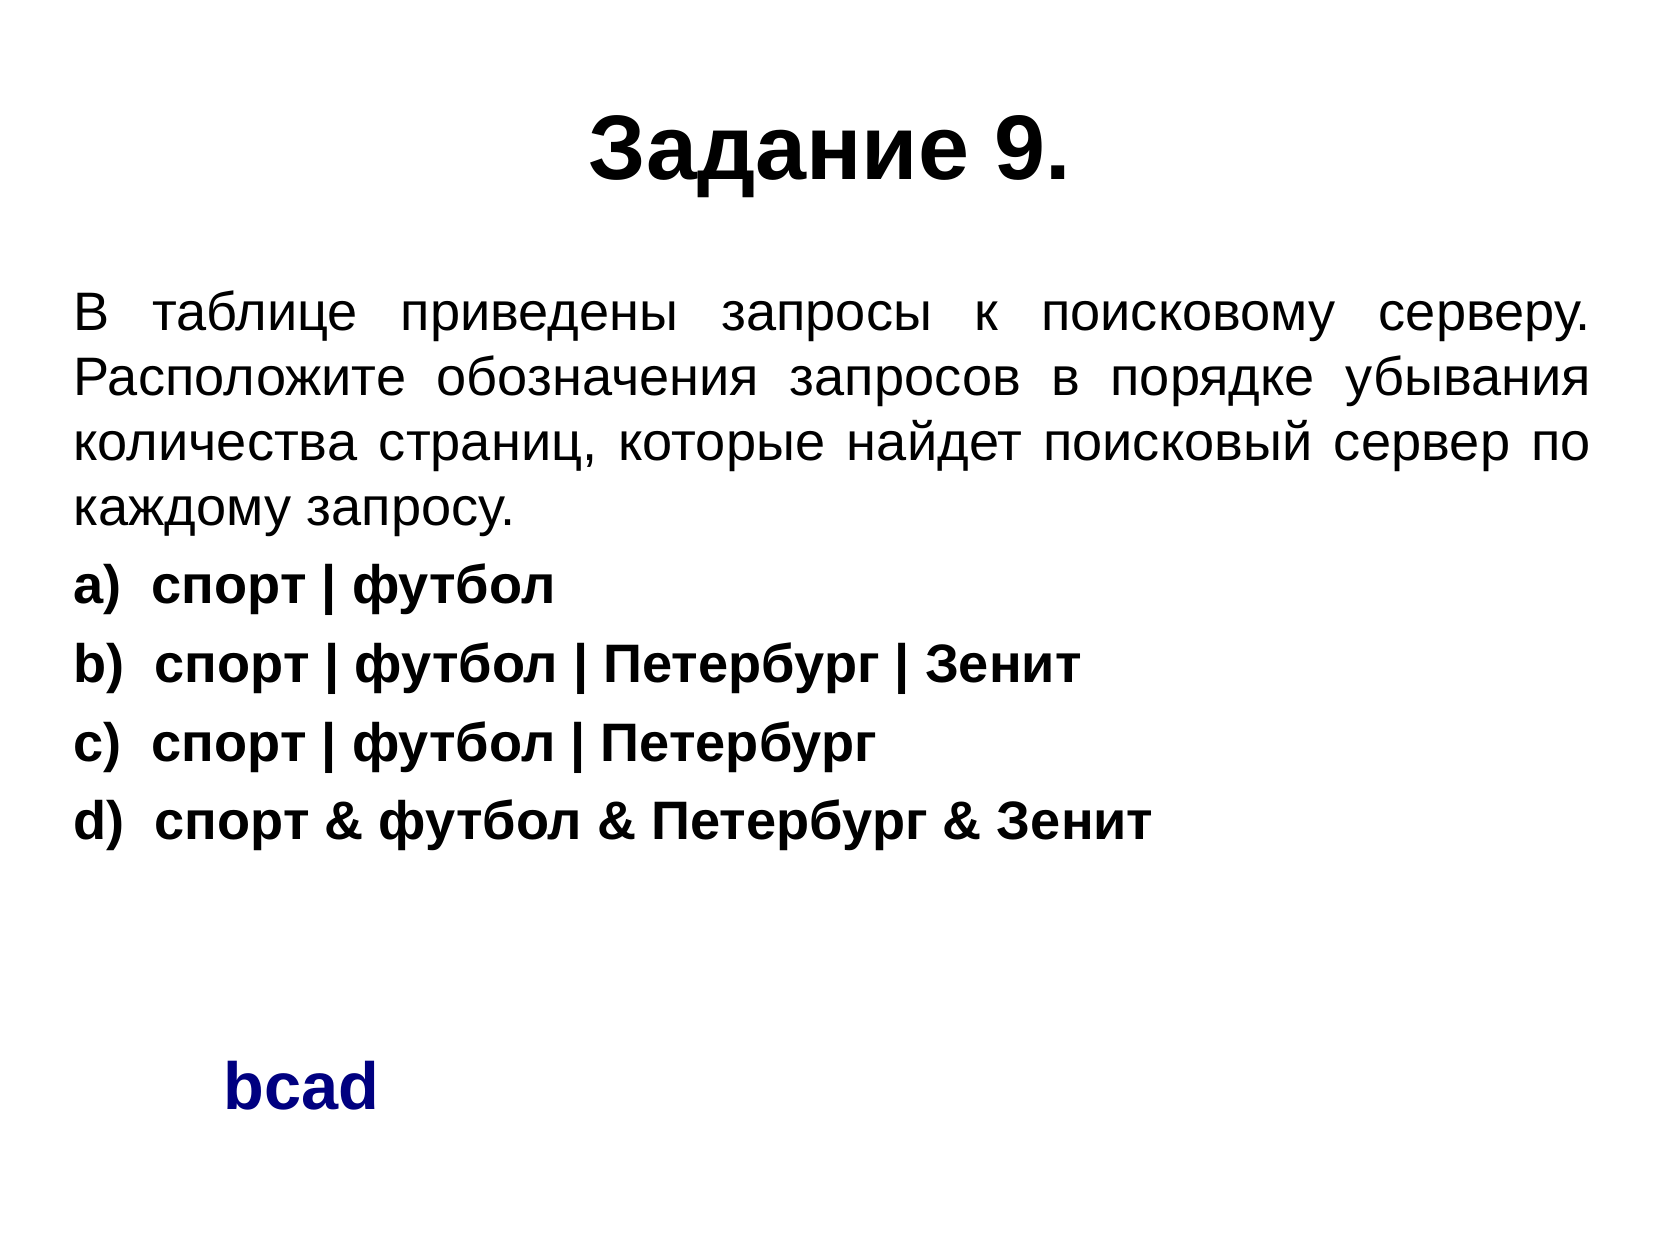

# Задание 9.
В таблице приведены запросы к поисковому серверу. Расположите обозначения запросов в порядке убывания количества страниц, которые найдет поисковый сервер по каждому запросу.
а) спорт | футбол
b) спорт | футбол | Петербург | Зенит
с) спорт | футбол | Петербург
d) спорт & футбол & Петербург & Зенит
	bcad